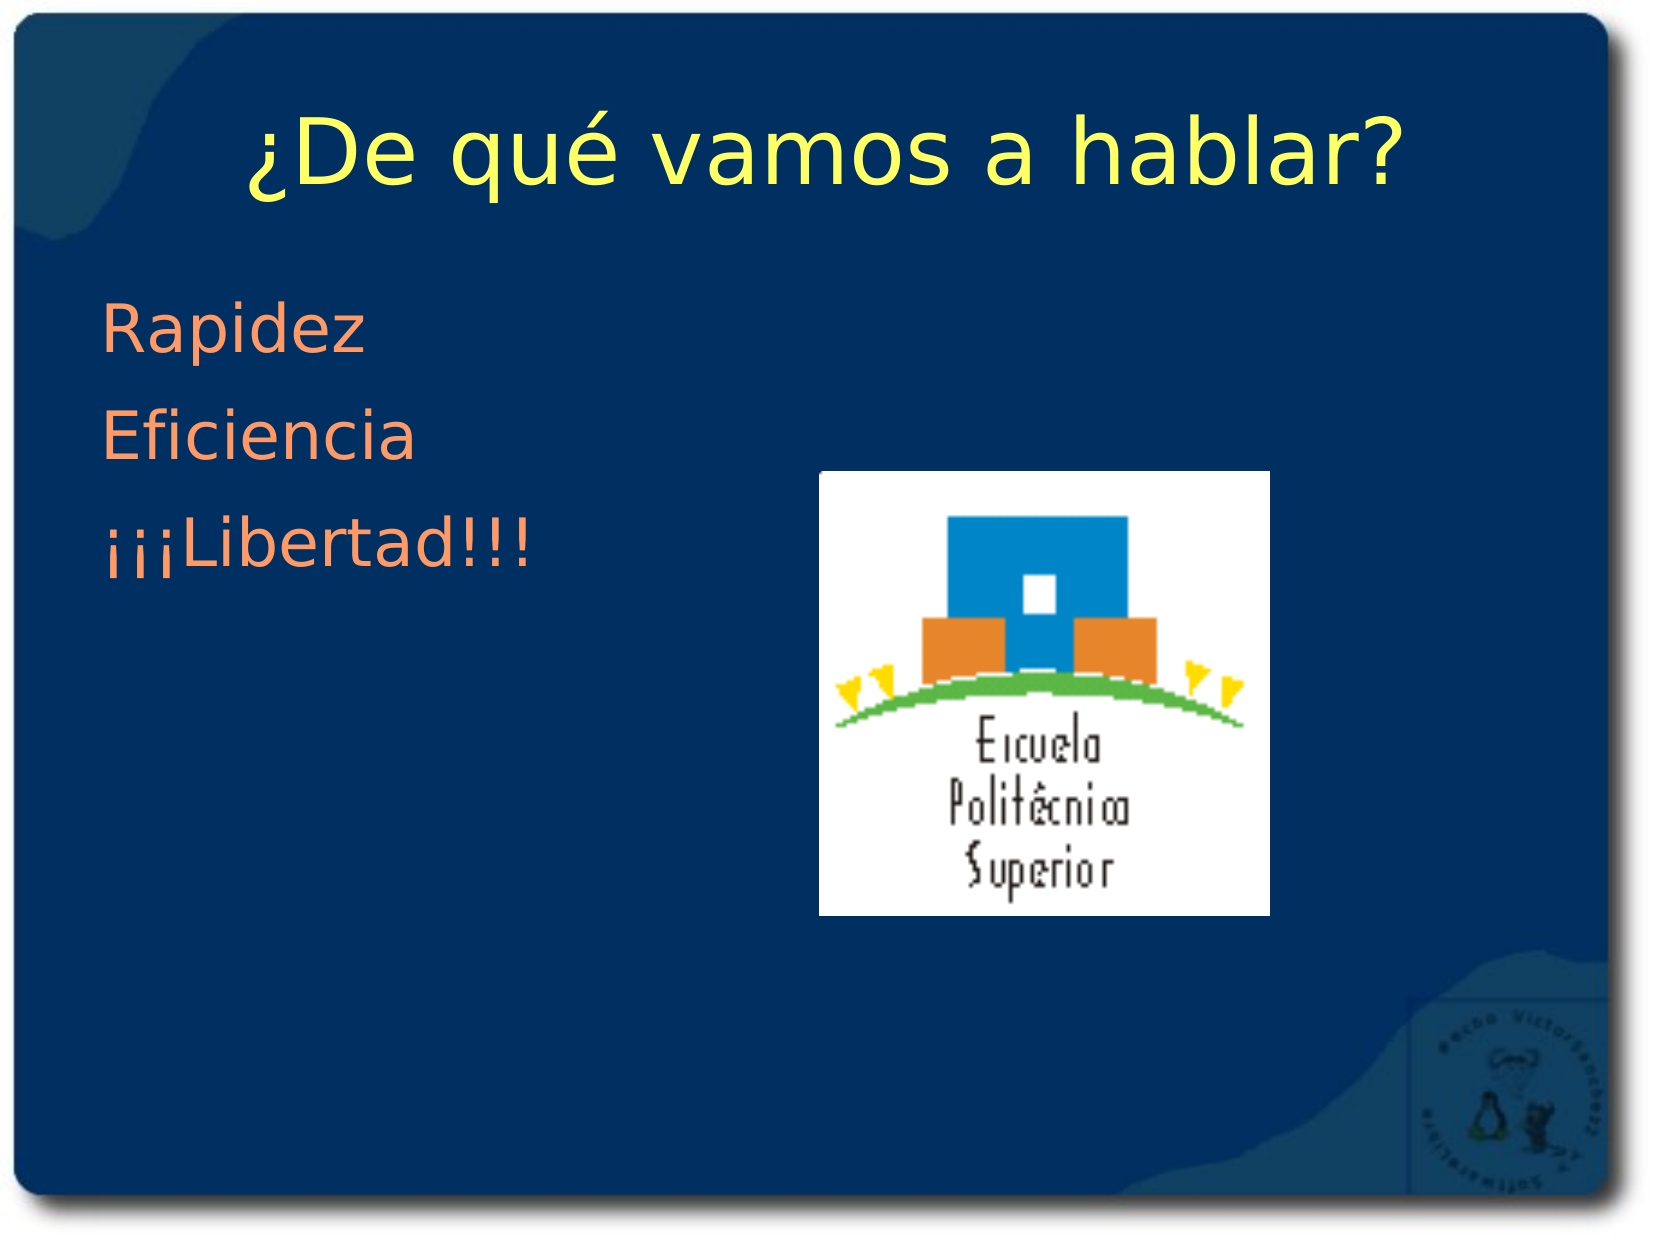

# ¿De qué vamos a hablar?
Rapidez
Eficiencia
¡¡¡Libertad!!!